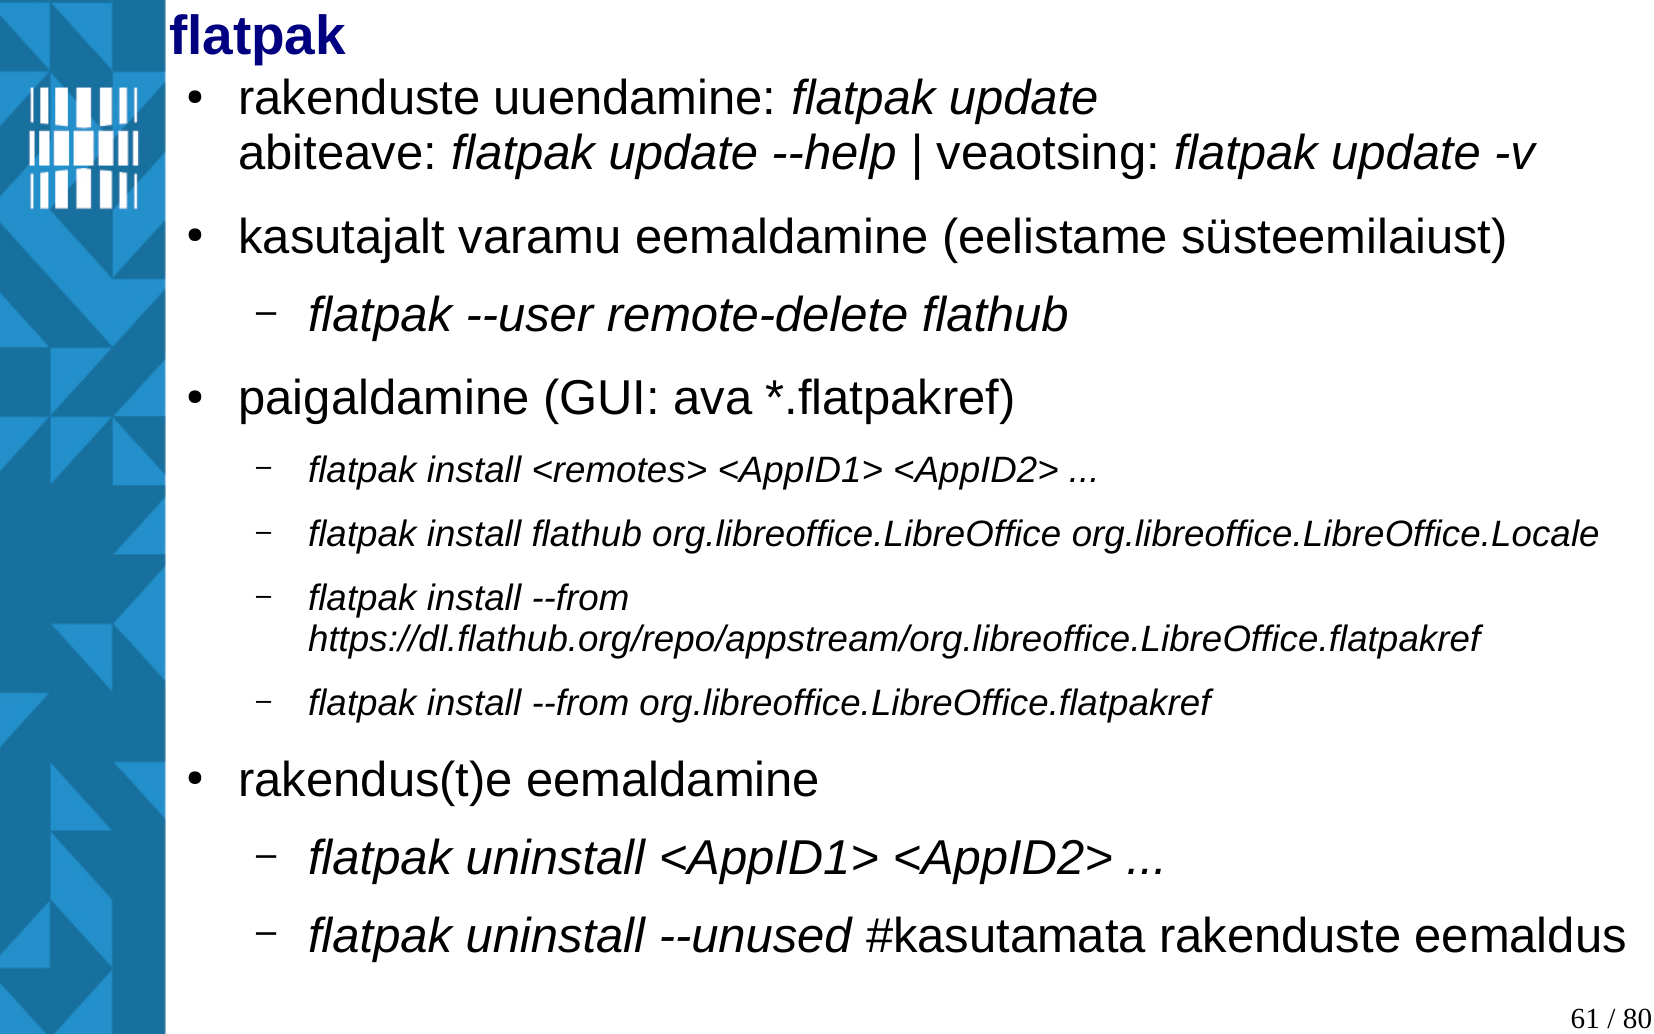

# flatpak
rakenduste uuendamine: flatpak update
abiteave: flatpak update --help | veaotsing: flatpak update -v
kasutajalt varamu eemaldamine (eelistame süsteemilaiust)
flatpak --user remote-delete flathub
paigaldamine (GUI: ava *.flatpakref)
flatpak install <remotes> <AppID1> <AppID2> ...
flatpak install flathub org.libreoffice.LibreOffice org.libreoffice.LibreOffice.Locale
flatpak install --from https://dl.flathub.org/repo/appstream/org.libreoffice.LibreOffice.flatpakref
flatpak install --from org.libreoffice.LibreOffice.flatpakref
rakendus(t)e eemaldamine
flatpak uninstall <AppID1> <AppID2> ...
flatpak uninstall --unused #kasutamata rakenduste eemaldus
61